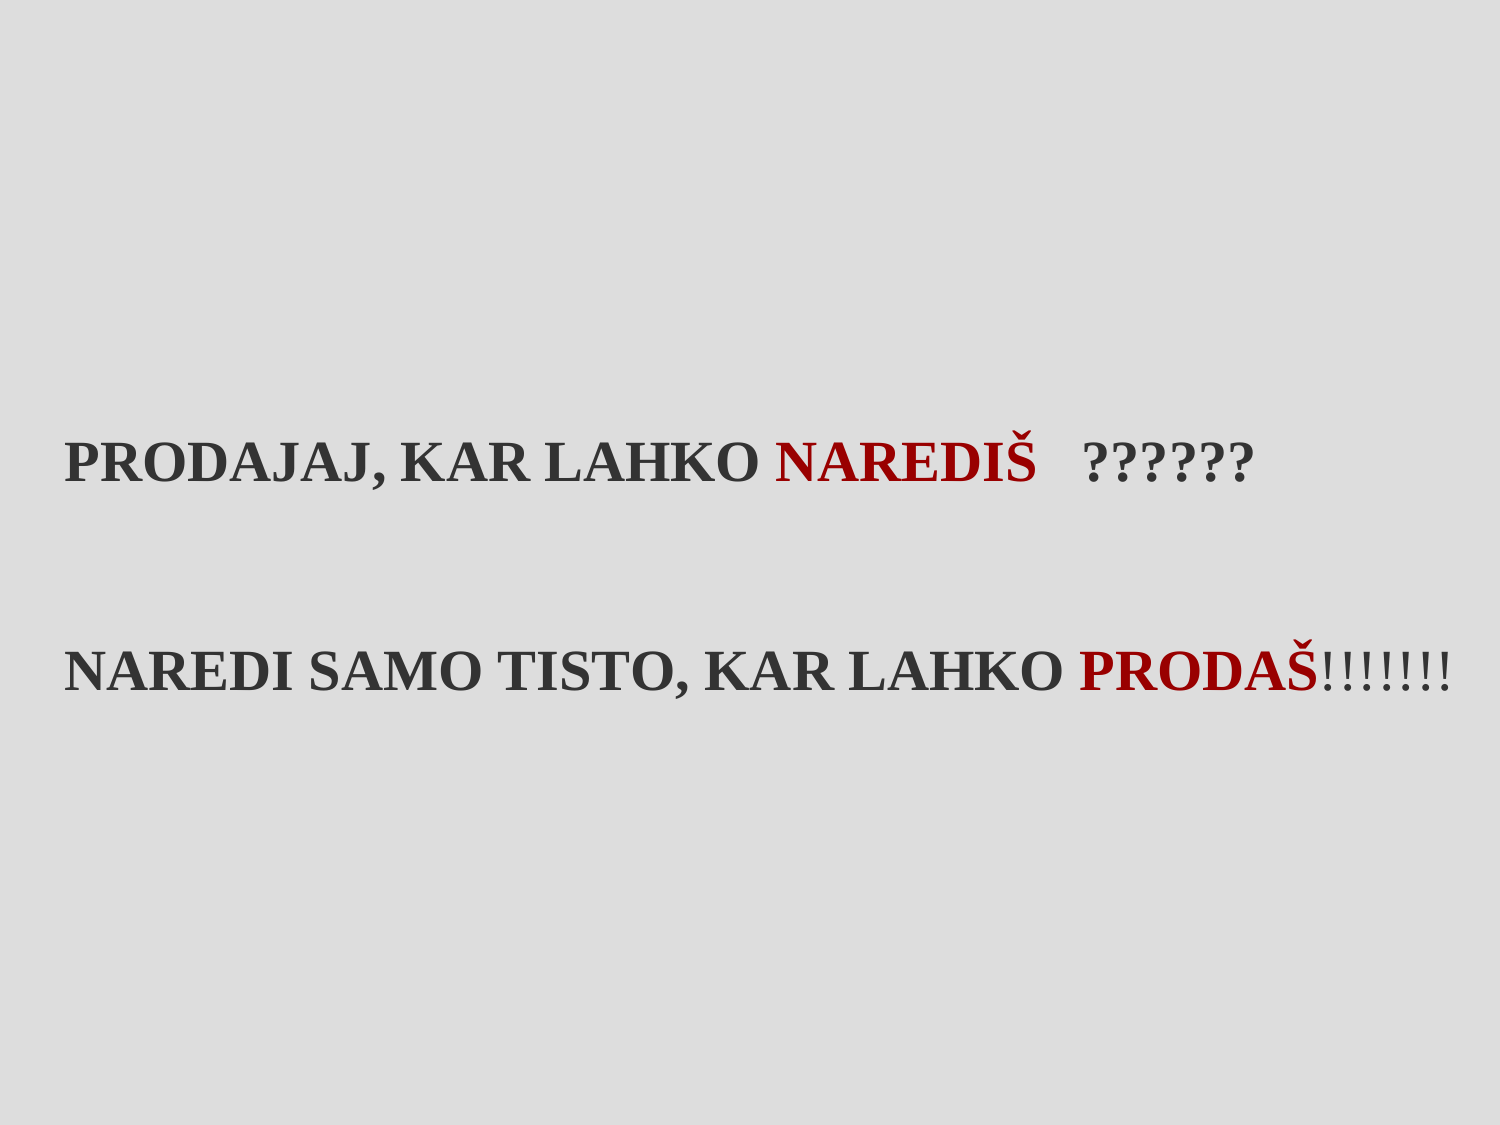

PRODAJAJ, KAR LAHKO NAREDIŠ ??????
NAREDI SAMO TISTO, KAR LAHKO PRODAŠ!!!!!!!